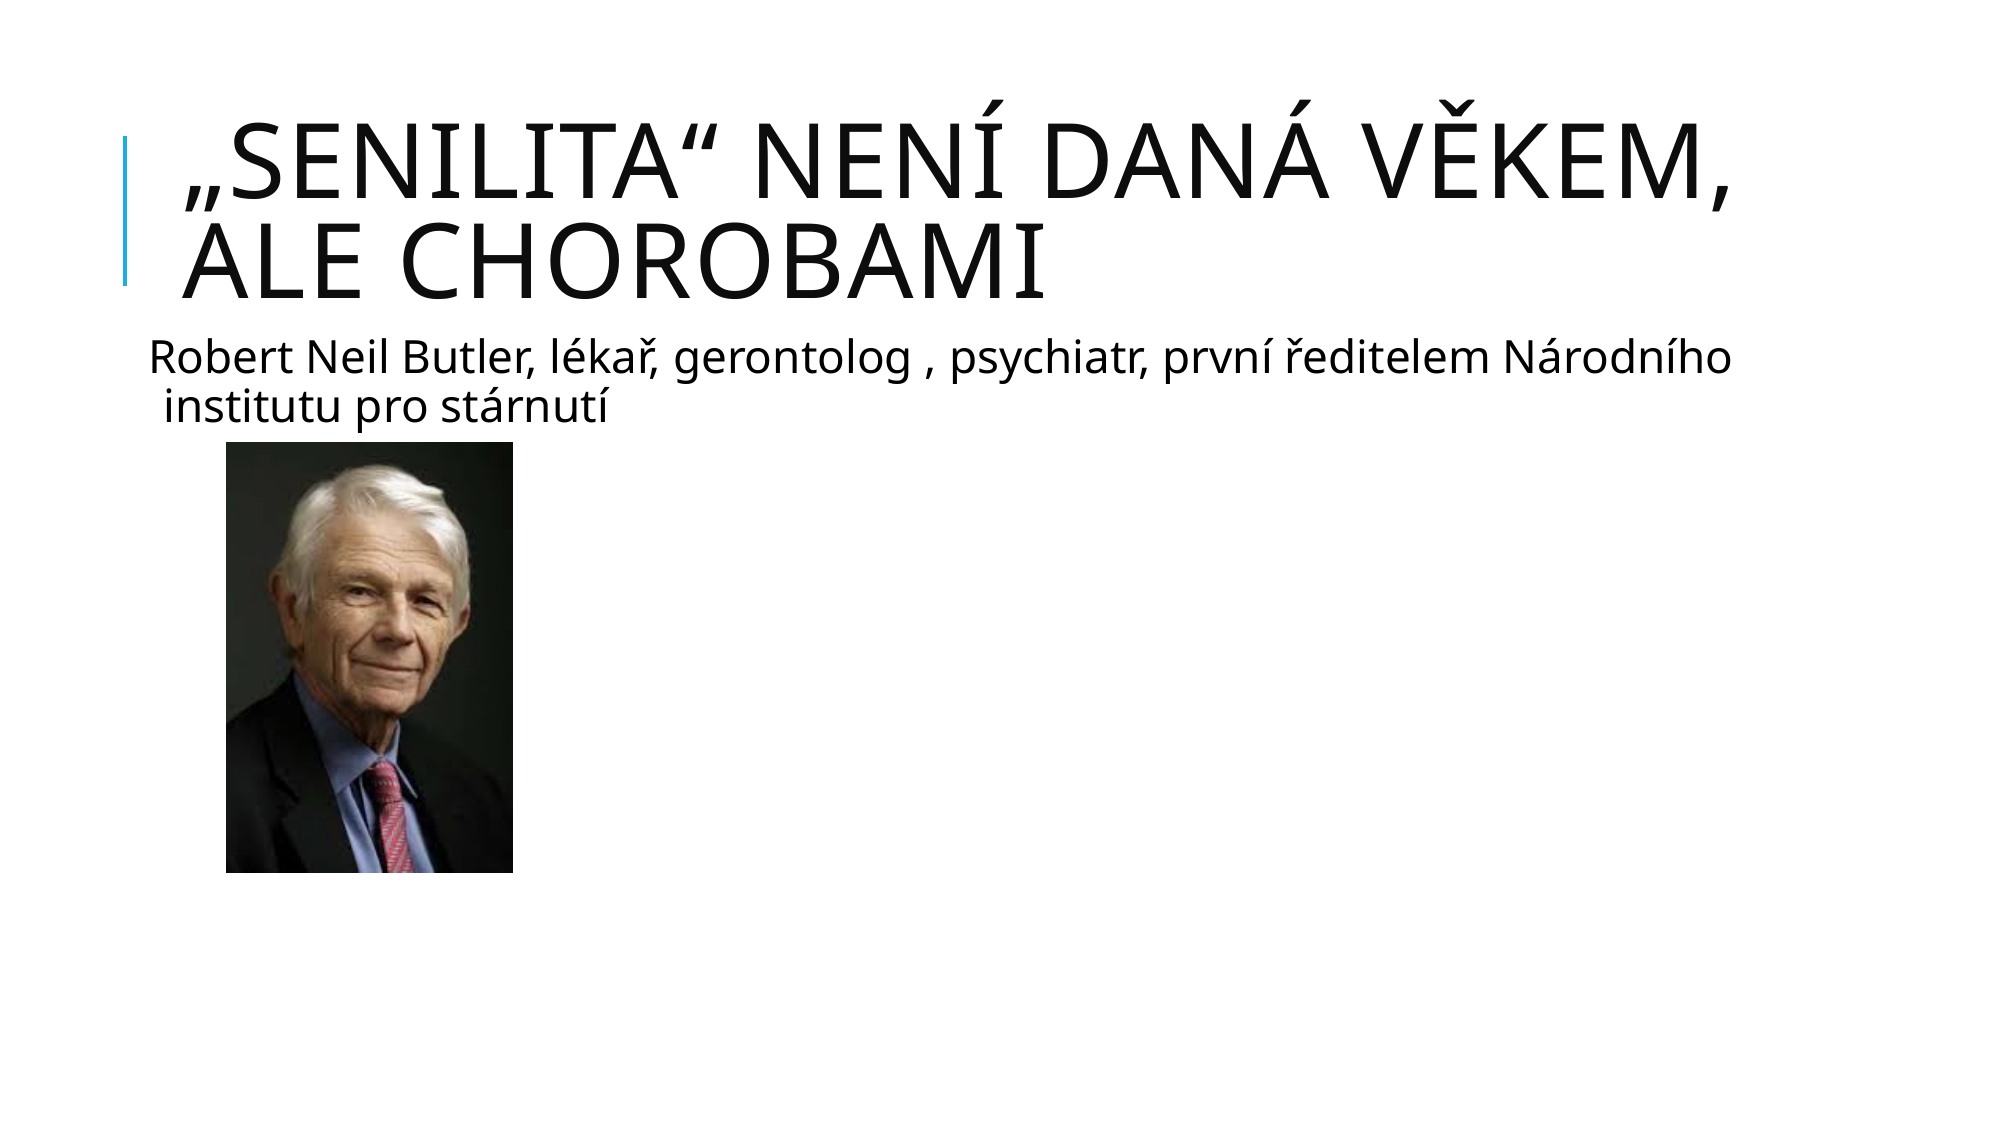

# „Senilita“ není daná věkem, ale chorobami
Robert Neil Butler, lékař, gerontolog , psychiatr, první ředitelem Národního institutu pro stárnutí